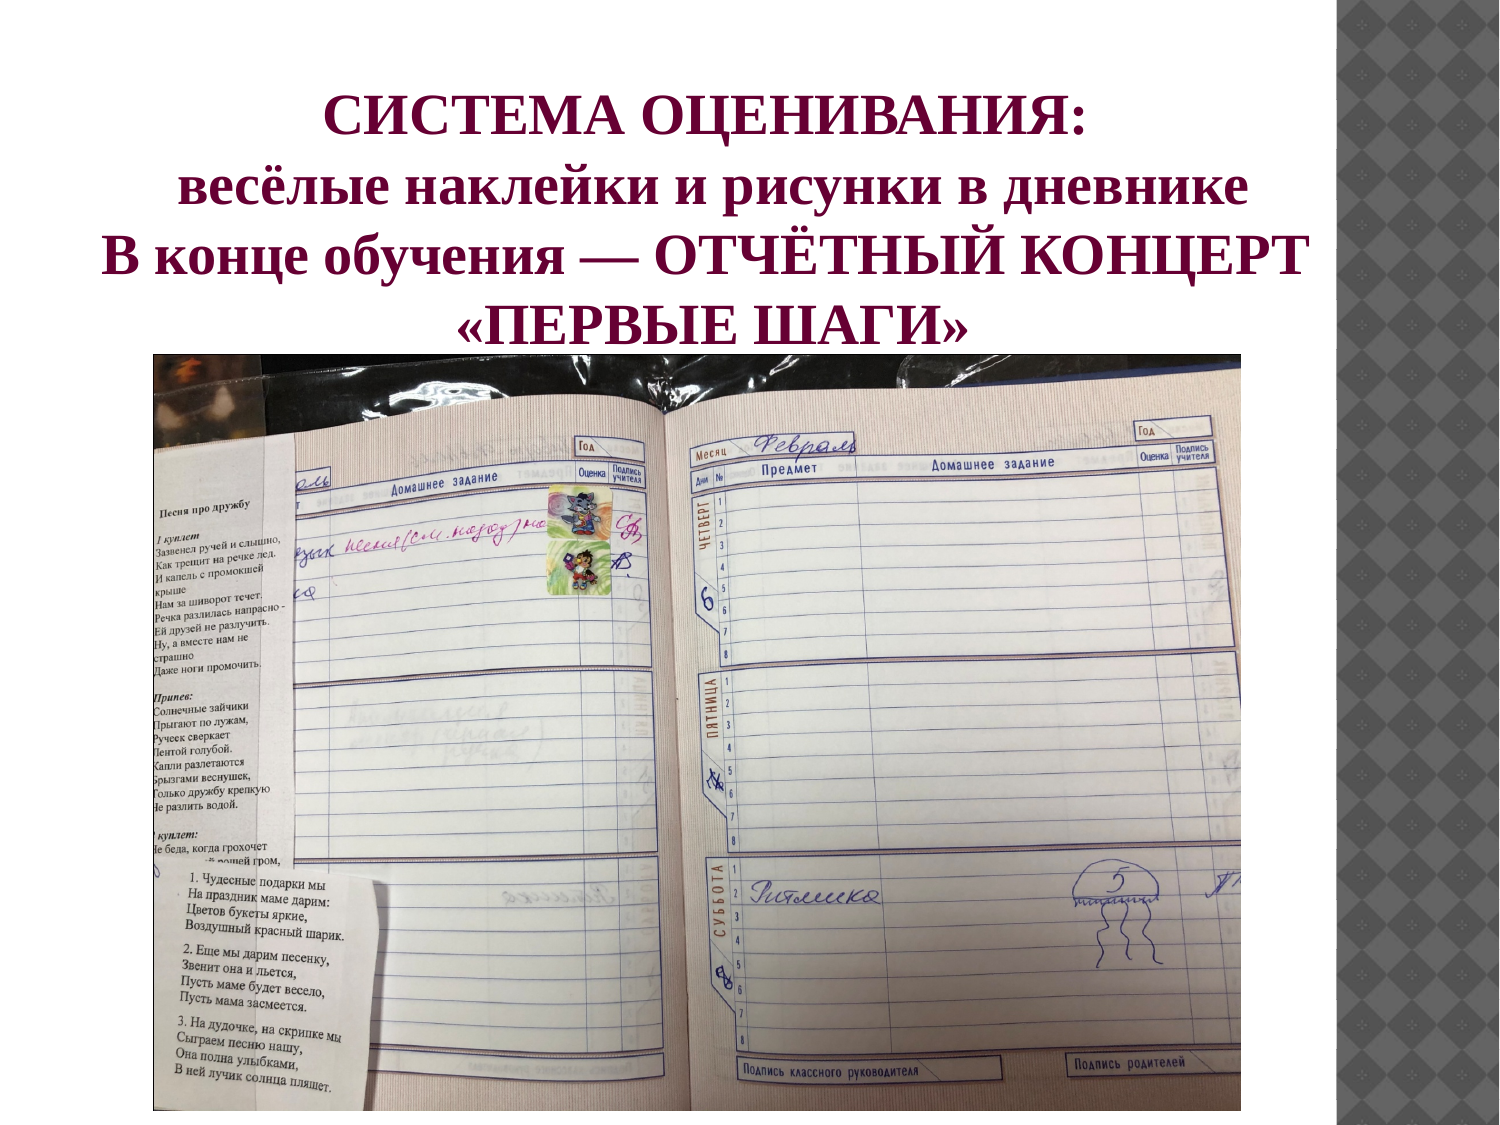

СИСТЕМА ОЦЕНИВАНИЯ:
весёлые наклейки и рисунки в дневнике
В конце обучения — ОТЧЁТНЫЙ КОНЦЕРТ
«ПЕРВЫЕ ШАГИ»